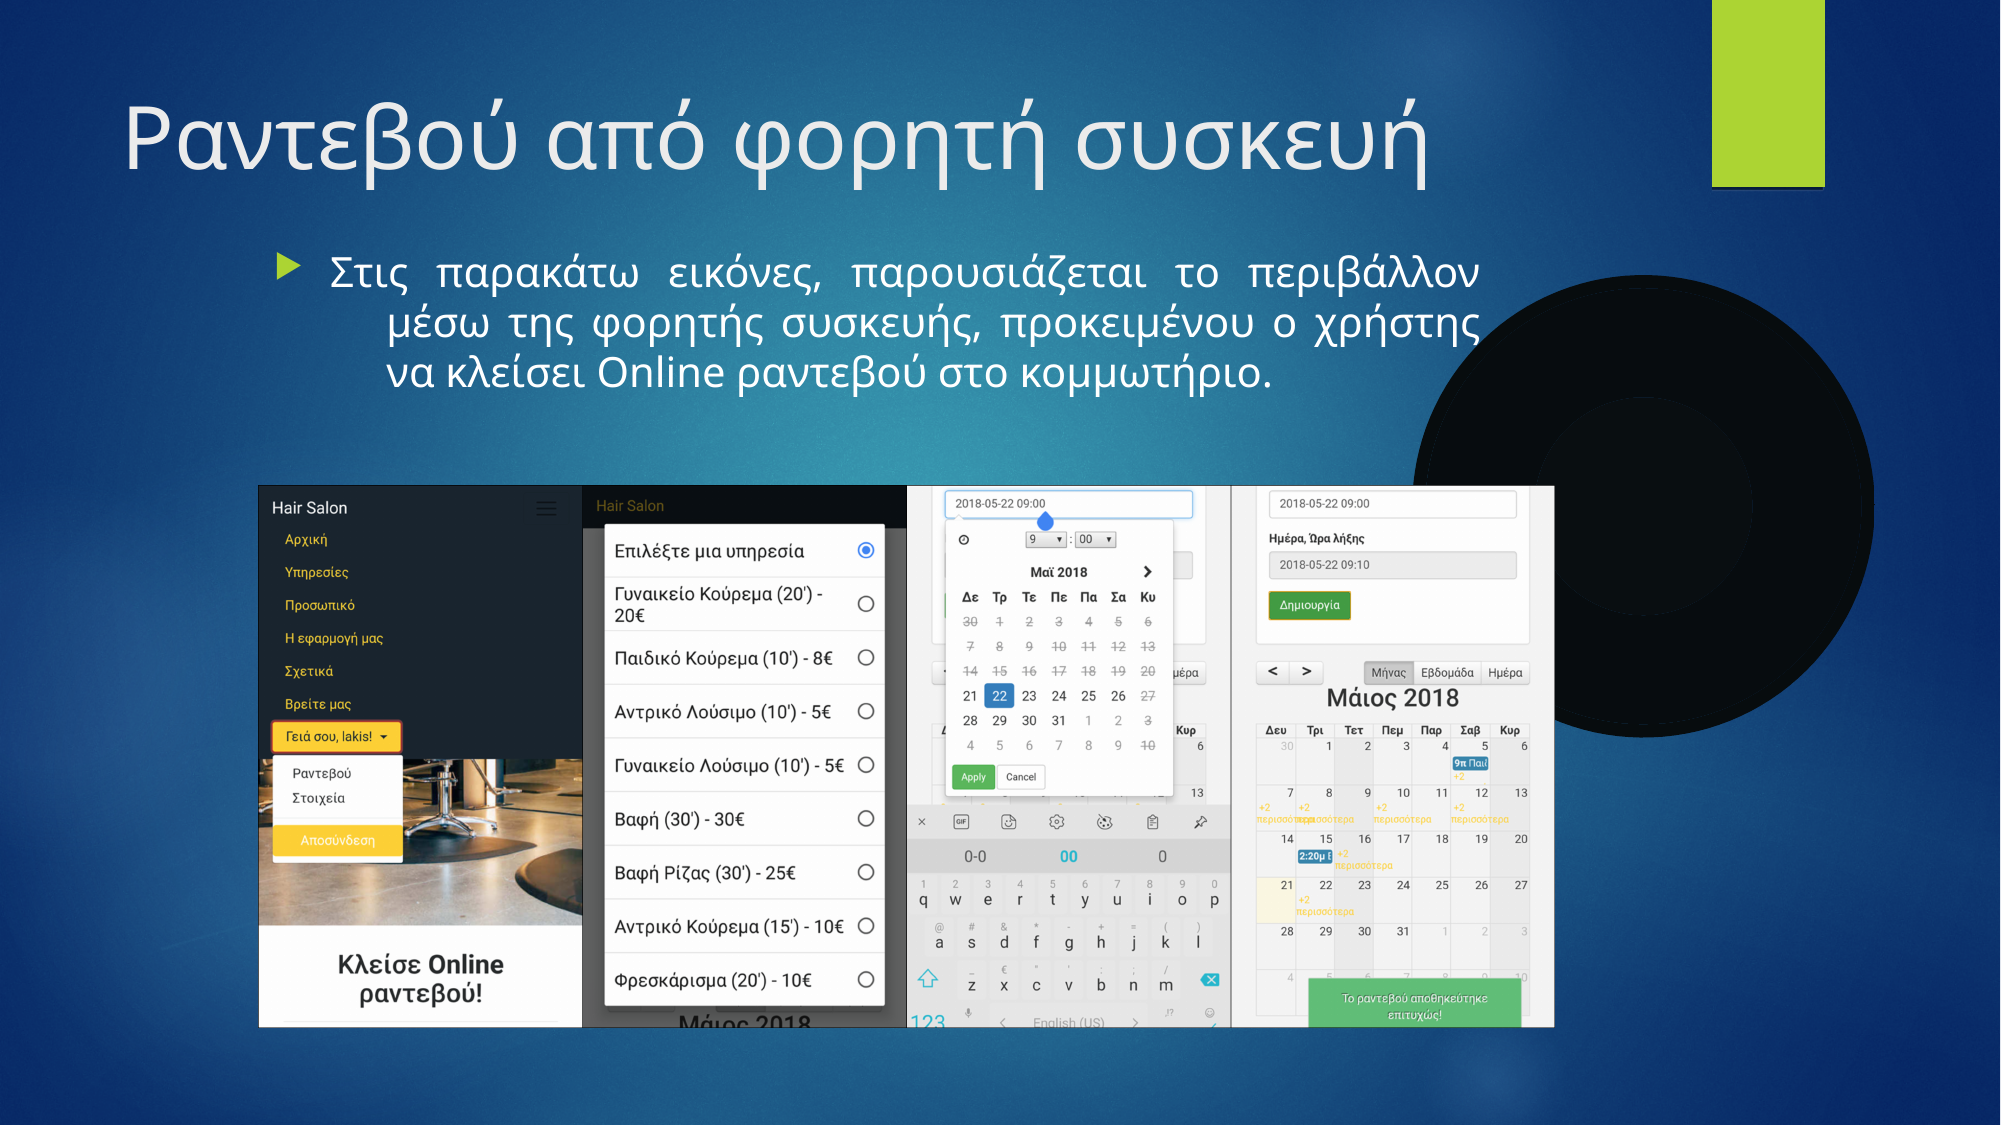

# Ραντεβού από φορητή συσκευή
Στις παρακάτω εικόνες, παρουσιάζεται το περιβάλλον μέσω της φορητής συσκευής, προκειμένου ο χρήστης να κλείσει Online ραντεβού στο κομμωτήριο.